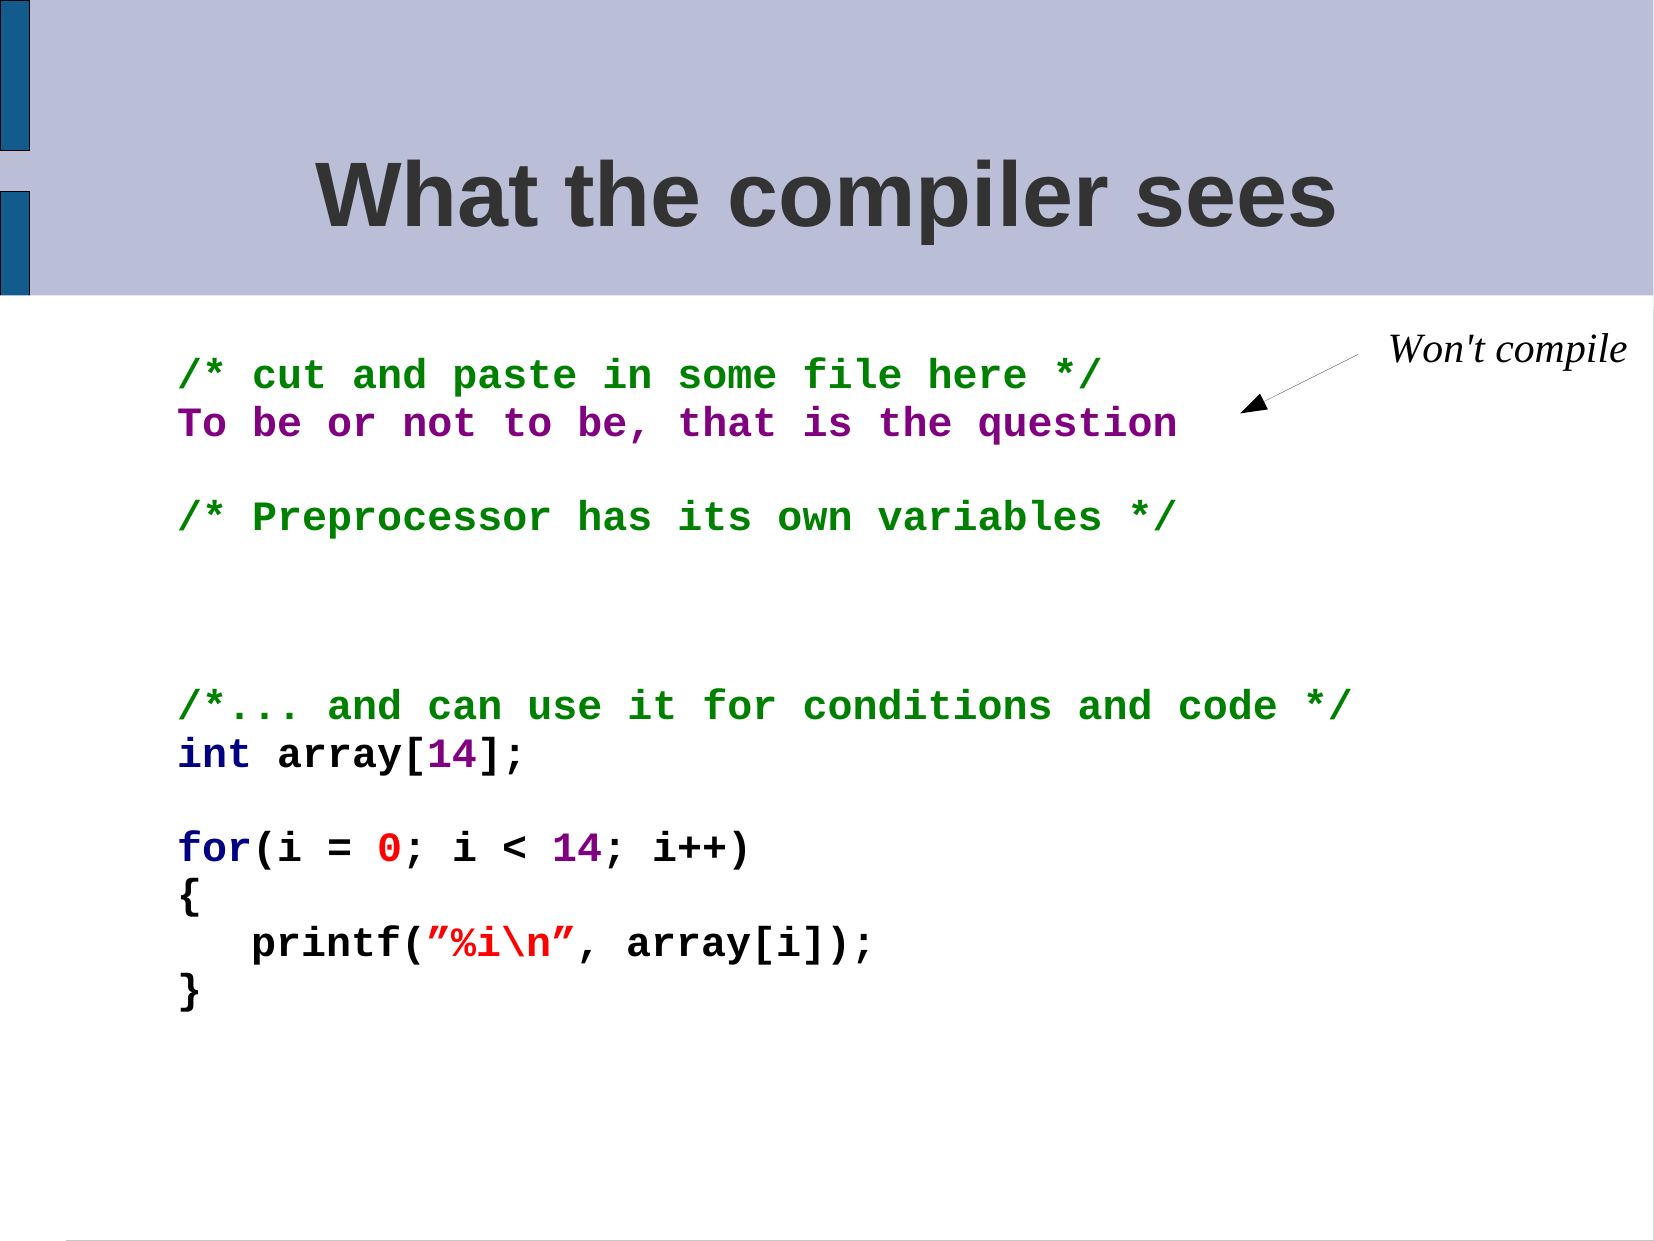

# What the compiler sees
/* cut and paste in some file here */
To be or not to be, that is the question
/* Preprocessor has its own variables */
/*... and can use it for conditions and code */
int array[14];
for(i = 0; i < 14; i++)
{
	printf(”%i\n”, array[i]);
}
Won't compile